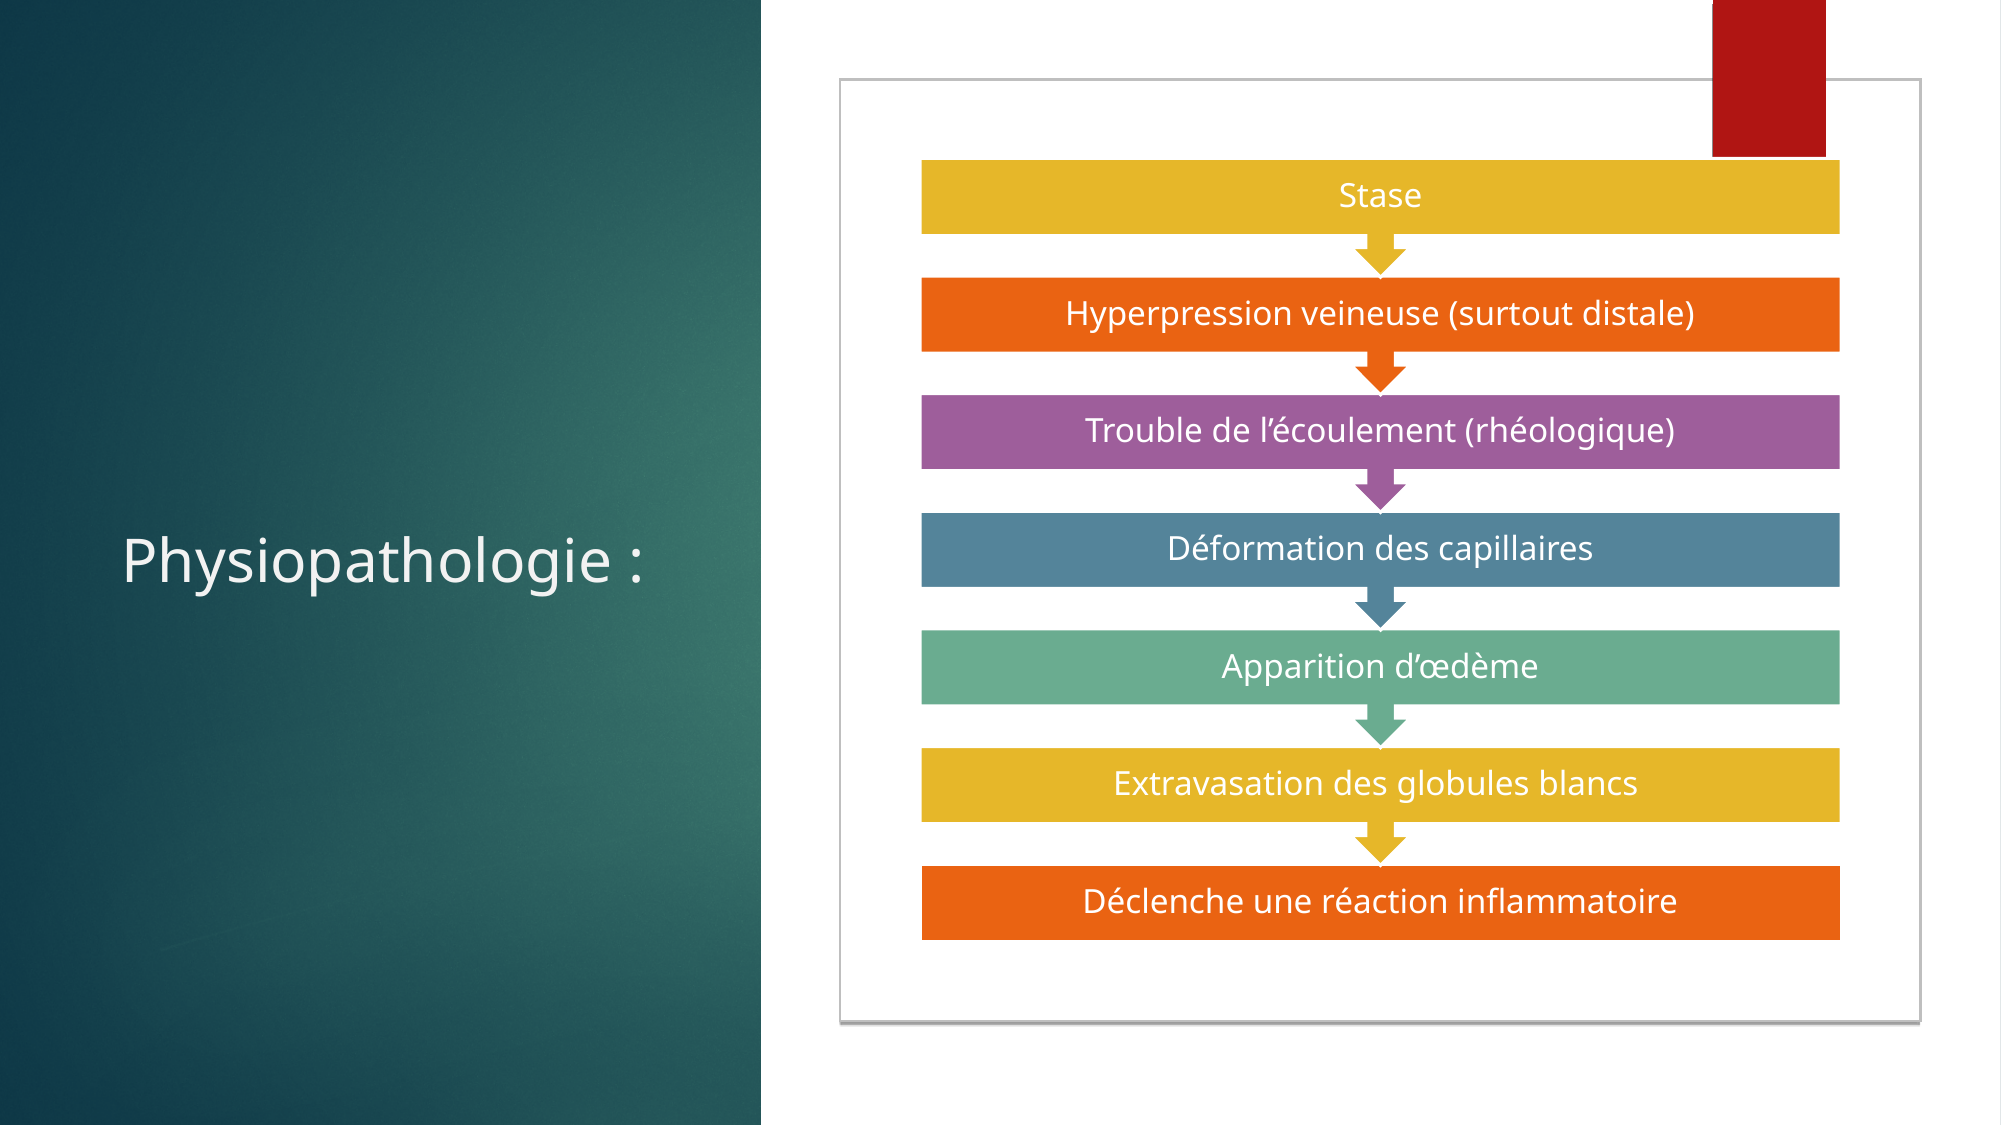

Stase
Hyperpression veineuse (surtout distale)
Trouble de l’écoulement (rhéologique)
Déformation des capillaires
Apparition d’œdème
Extravasation des globules blancs
Déclenche une réaction inflammatoire
# Physiopathologie :